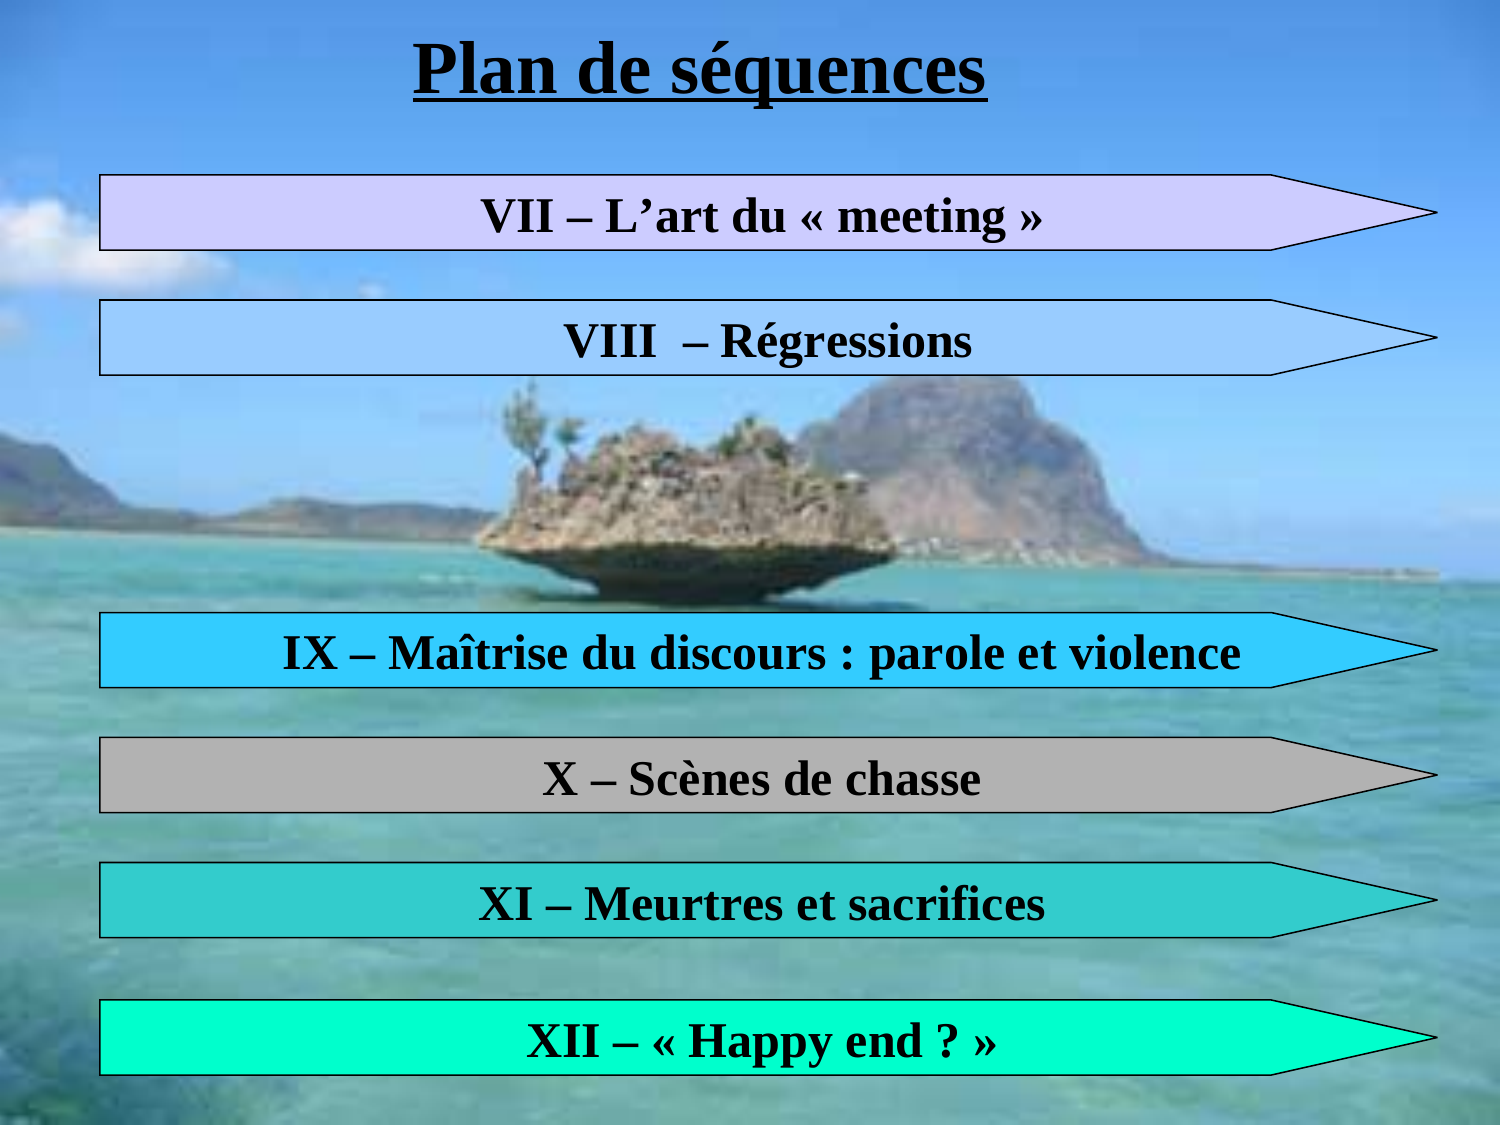

# Plan de séquences
VII – L’art du « meeting »
VIII – Régressions
IX – Maîtrise du discours : parole et violence
X – Scènes de chasse
XI – Meurtres et sacrifices
XII – « Happy end ? »